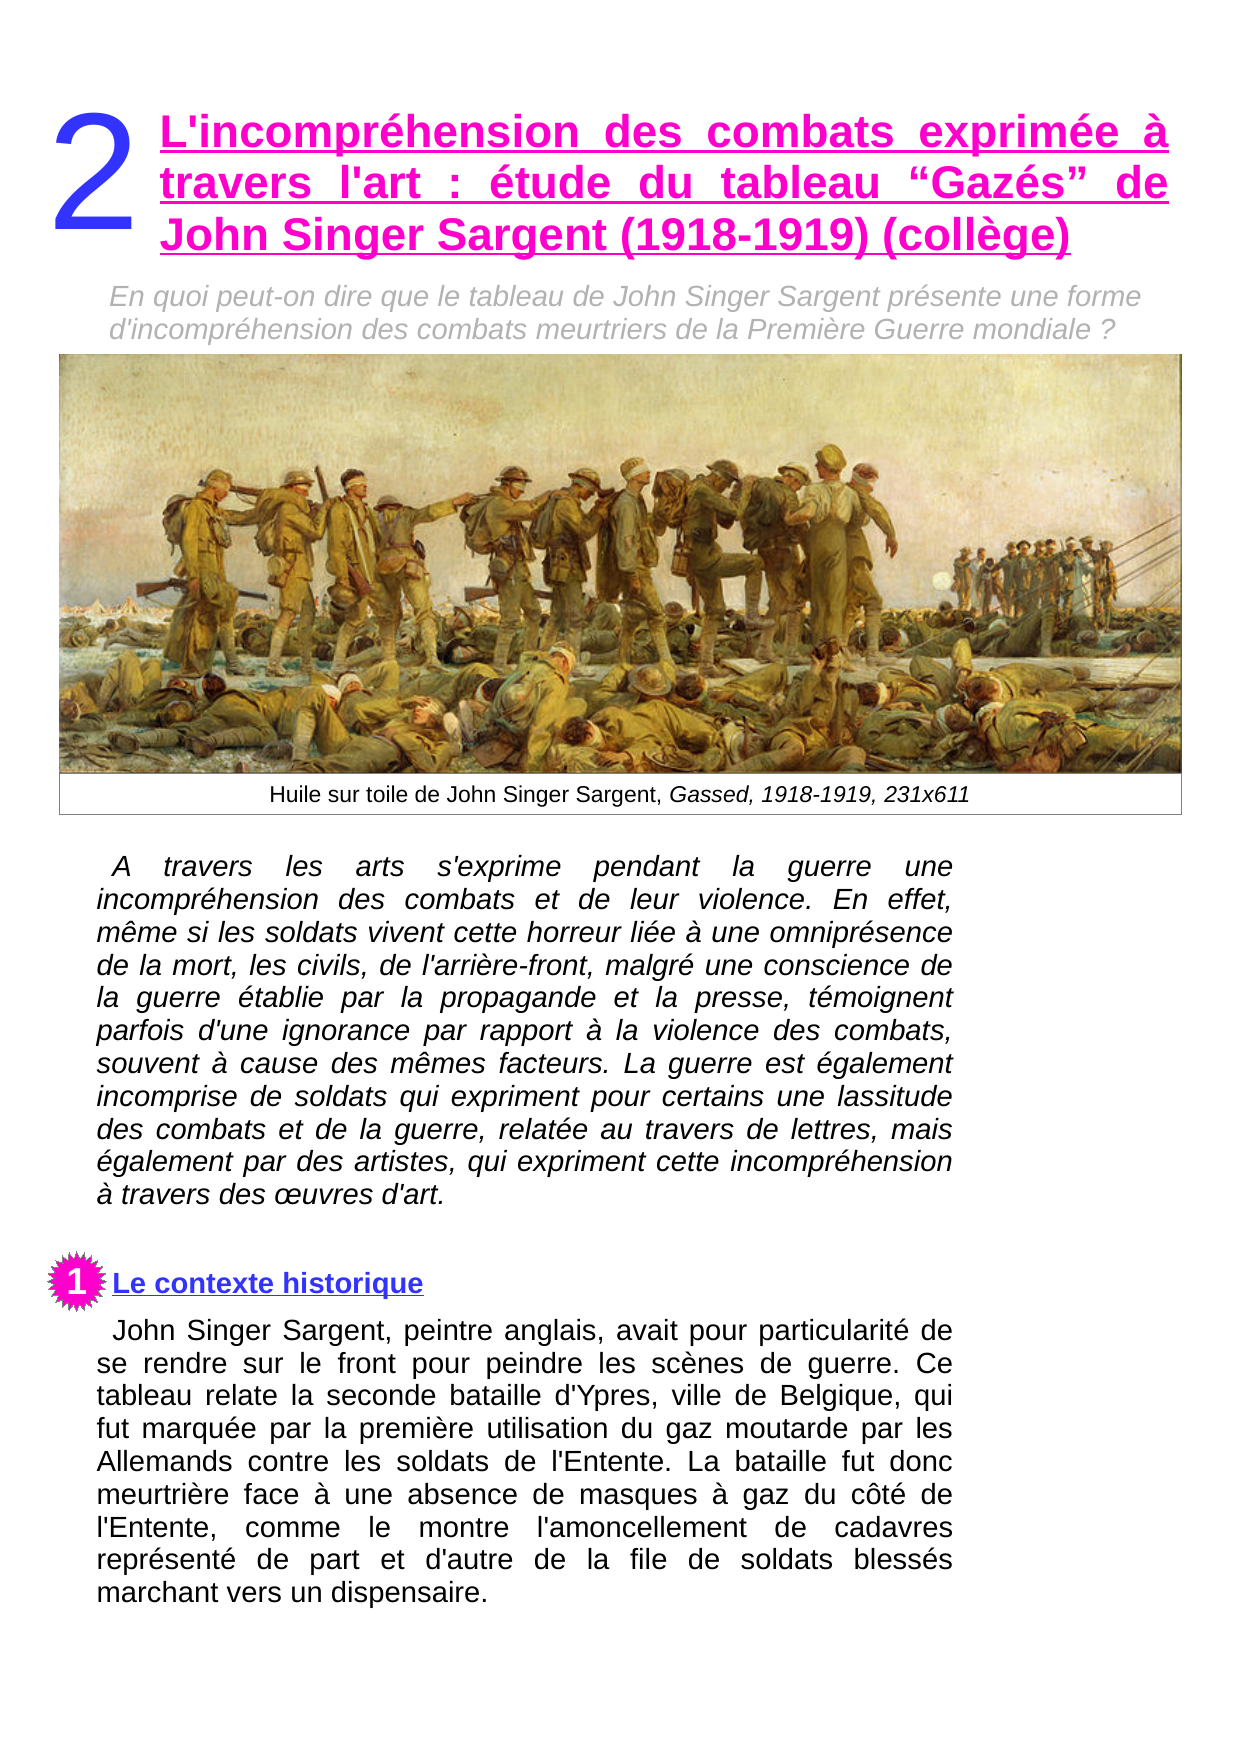

2
# L'incompréhension des combats exprimée à travers l'art : étude du tableau “Gazés” de John Singer Sargent (1918-1919) (collège)
En quoi peut-on dire que le tableau de John Singer Sargent présente une forme
d'incompréhension des combats meurtriers de la Première Guerre mondiale ?
Huile sur toile de John Singer Sargent, Gassed, 1918-1919, 231x611
A travers les arts s'exprime pendant la guerre une incompréhension des combats et de leur violence. En effet, même si les soldats vivent cette horreur liée à une omniprésence de la mort, les civils, de l'arrière-front, malgré une conscience de la guerre établie par la propagande et la presse, témoignent parfois d'une ignorance par rapport à la violence des combats, souvent à cause des mêmes facteurs. La guerre est également incomprise de soldats qui expriment pour certains une lassitude des combats et de la guerre, relatée au travers de lettres, mais également par des artistes, qui expriment cette incompréhension à travers des œuvres d'art.
Le contexte historique
John Singer Sargent, peintre anglais, avait pour particularité de se rendre sur le front pour peindre les scènes de guerre. Ce tableau relate la seconde bataille d'Ypres, ville de Belgique, qui fut marquée par la première utilisation du gaz moutarde par les Allemands contre les soldats de l'Entente. La bataille fut donc meurtrière face à une absence de masques à gaz du côté de l'Entente, comme le montre l'amoncellement de cadavres représenté de part et d'autre de la file de soldats blessés marchant vers un dispensaire.
1